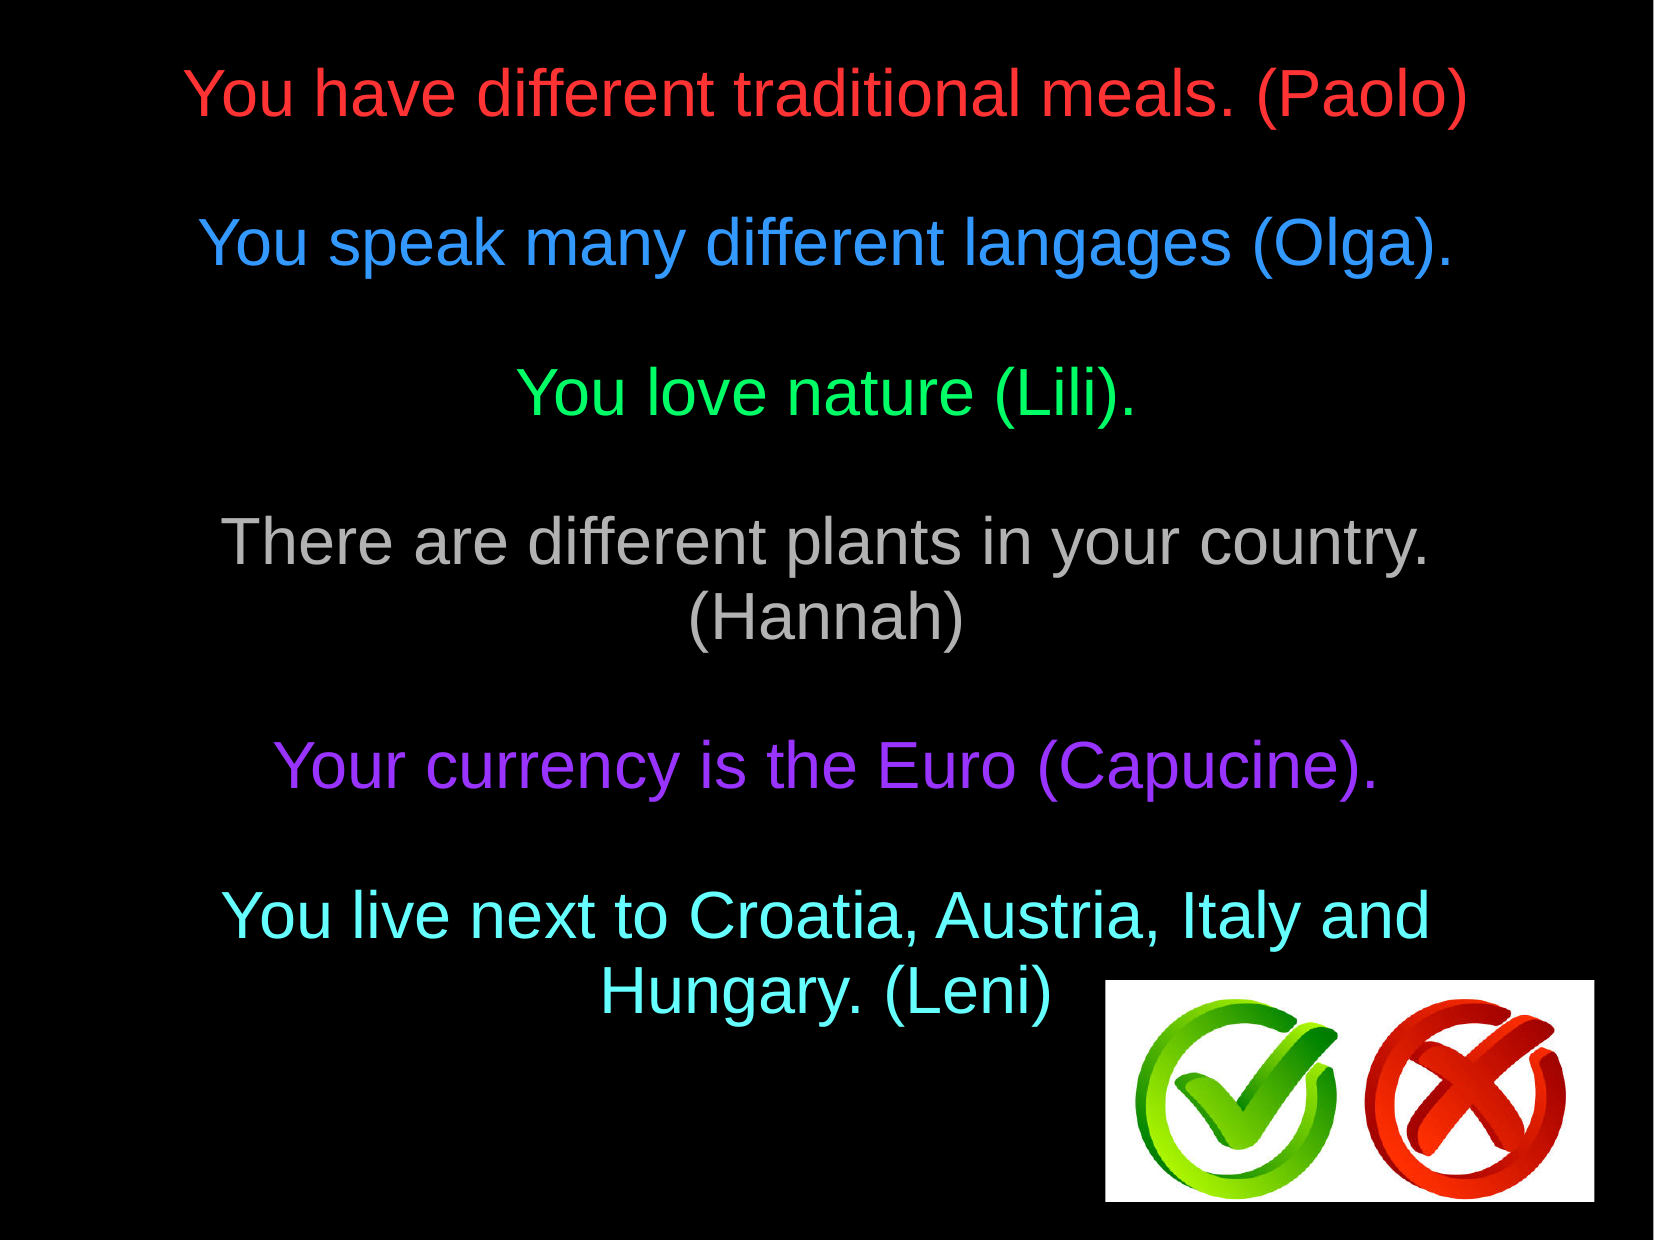

# You have different traditional meals. (Paolo)
You speak many different langages (Olga).
You love nature (Lili).
There are different plants in your country. (Hannah)
Your currency is the Euro (Capucine).
You live next to Croatia, Austria, Italy and Hungary. (Leni)